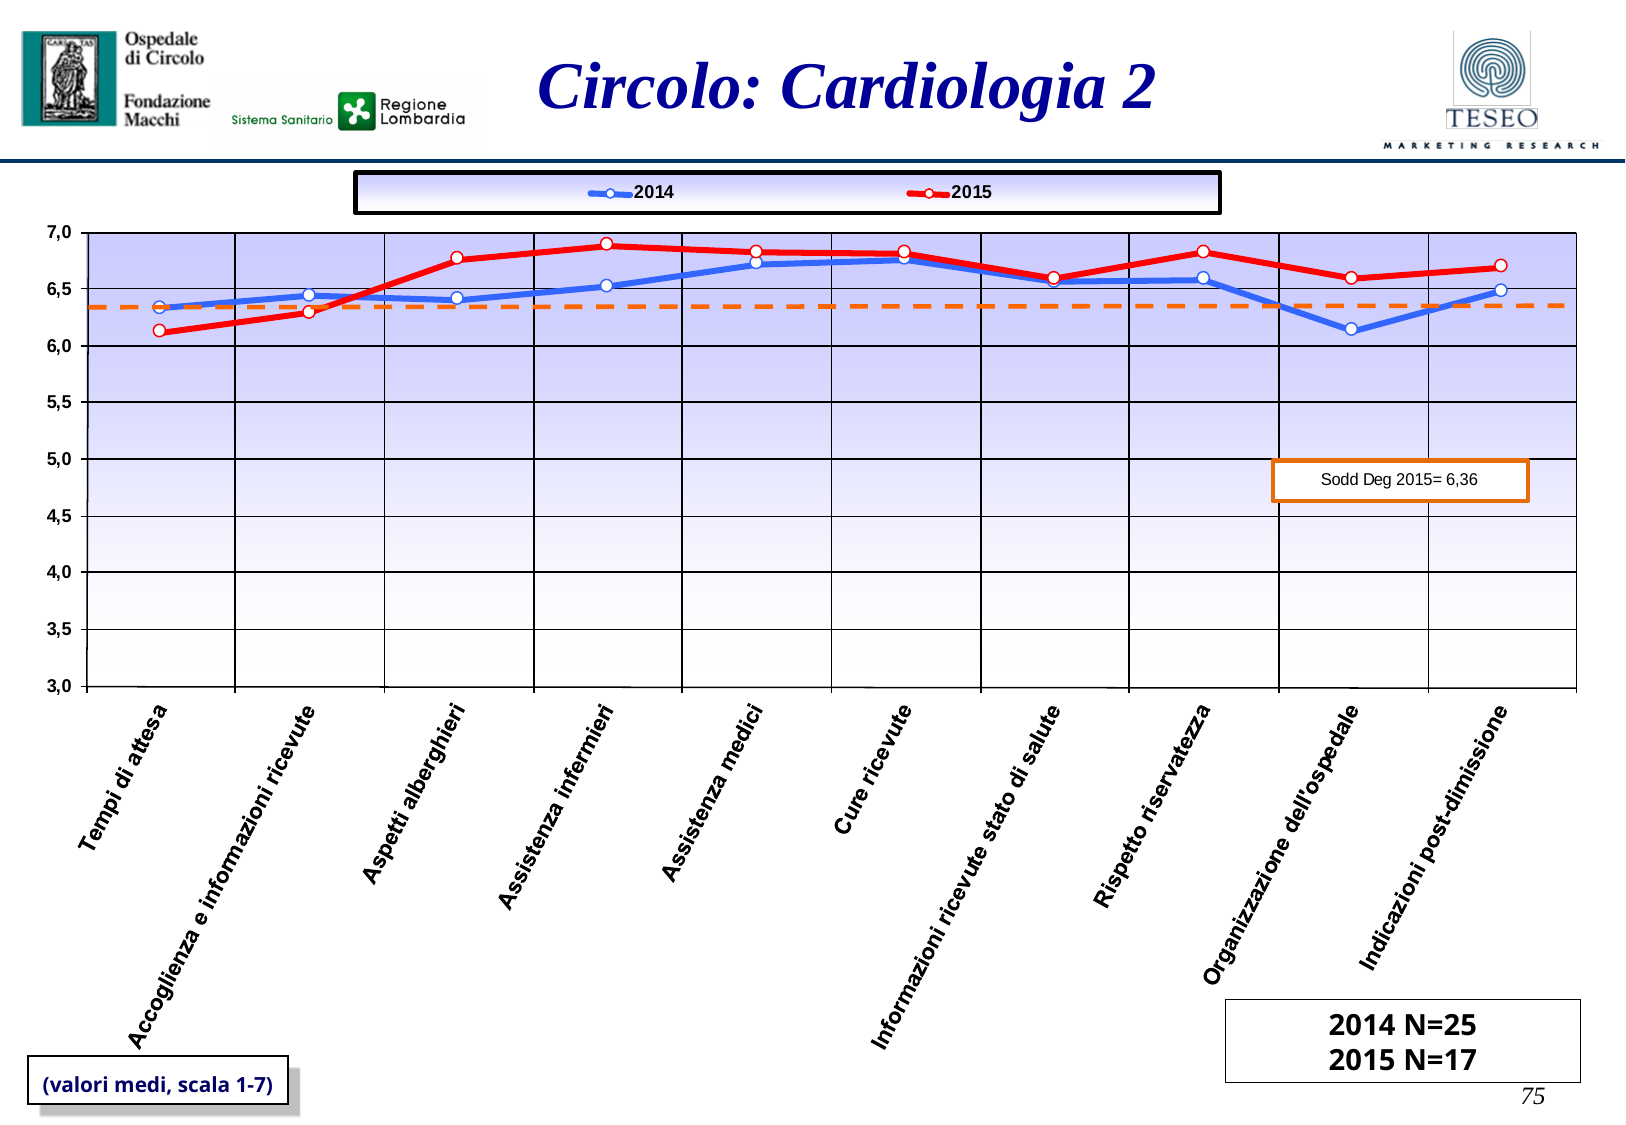

Circolo: Cardiologia 2
2014 N=25
2015 N=17
(valori medi, scala 1-7)